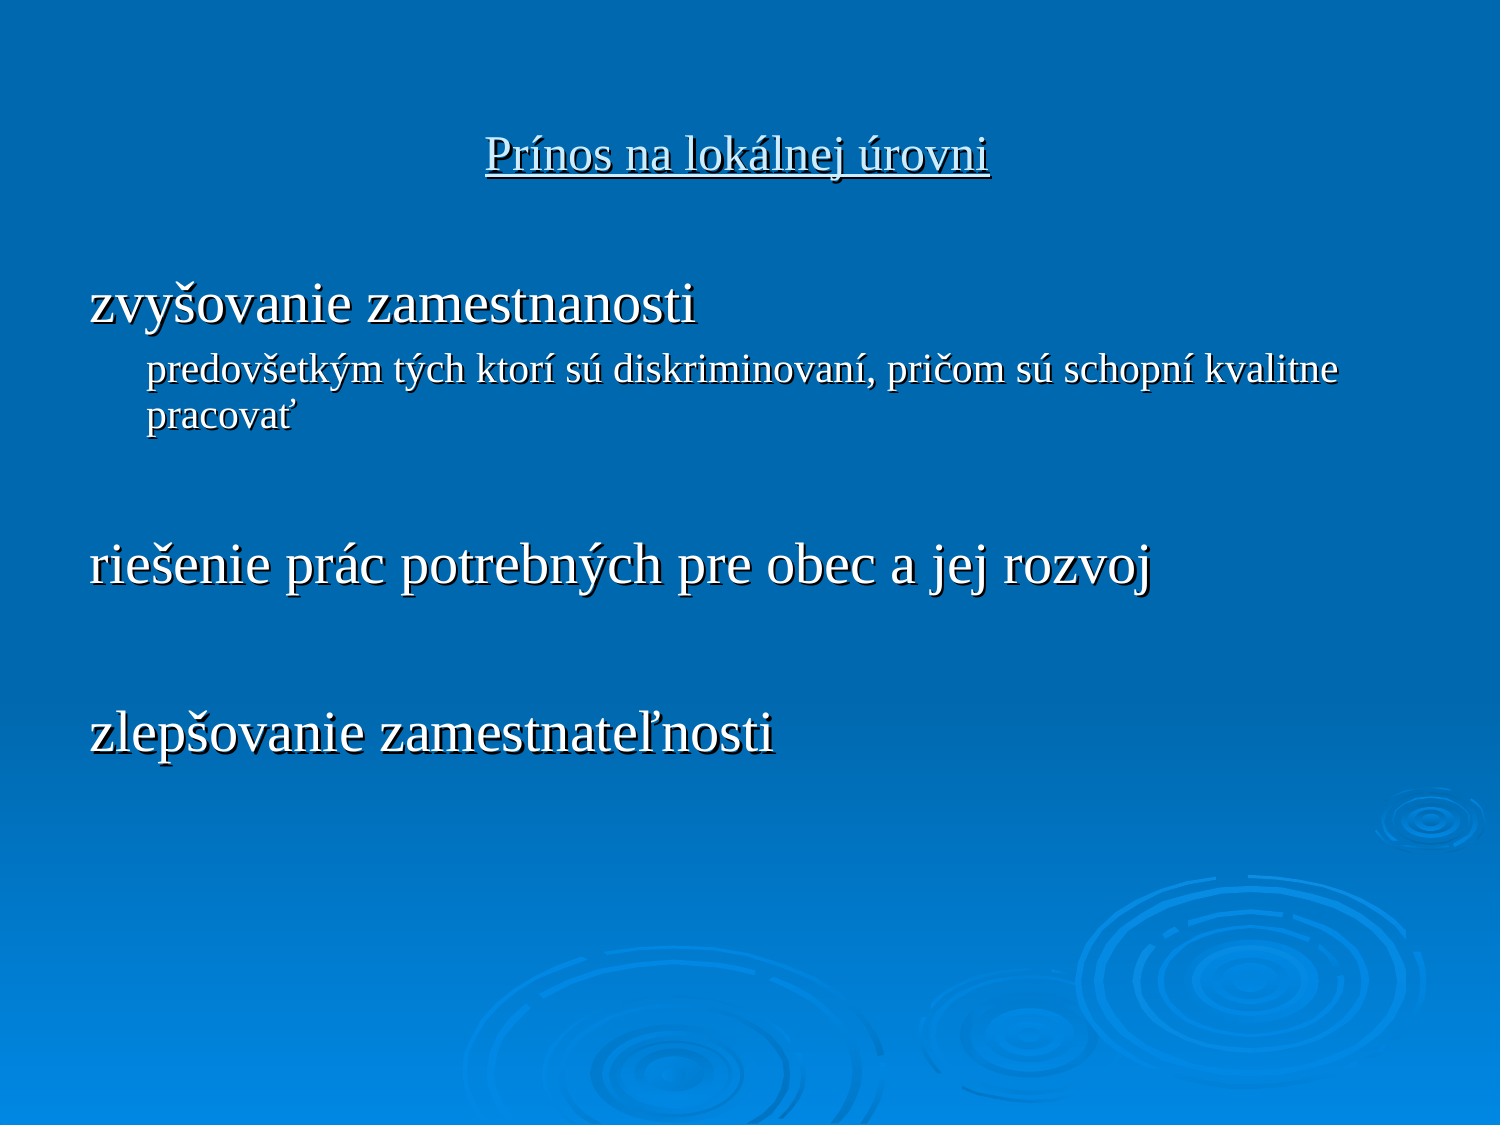

# Prínos na lokálnej úrovni
zvyšovanie zamestnanosti
	predovšetkým tých ktorí sú diskriminovaní, pričom sú schopní kvalitne pracovať
riešenie prác potrebných pre obec a jej rozvoj
zlepšovanie zamestnateľnosti